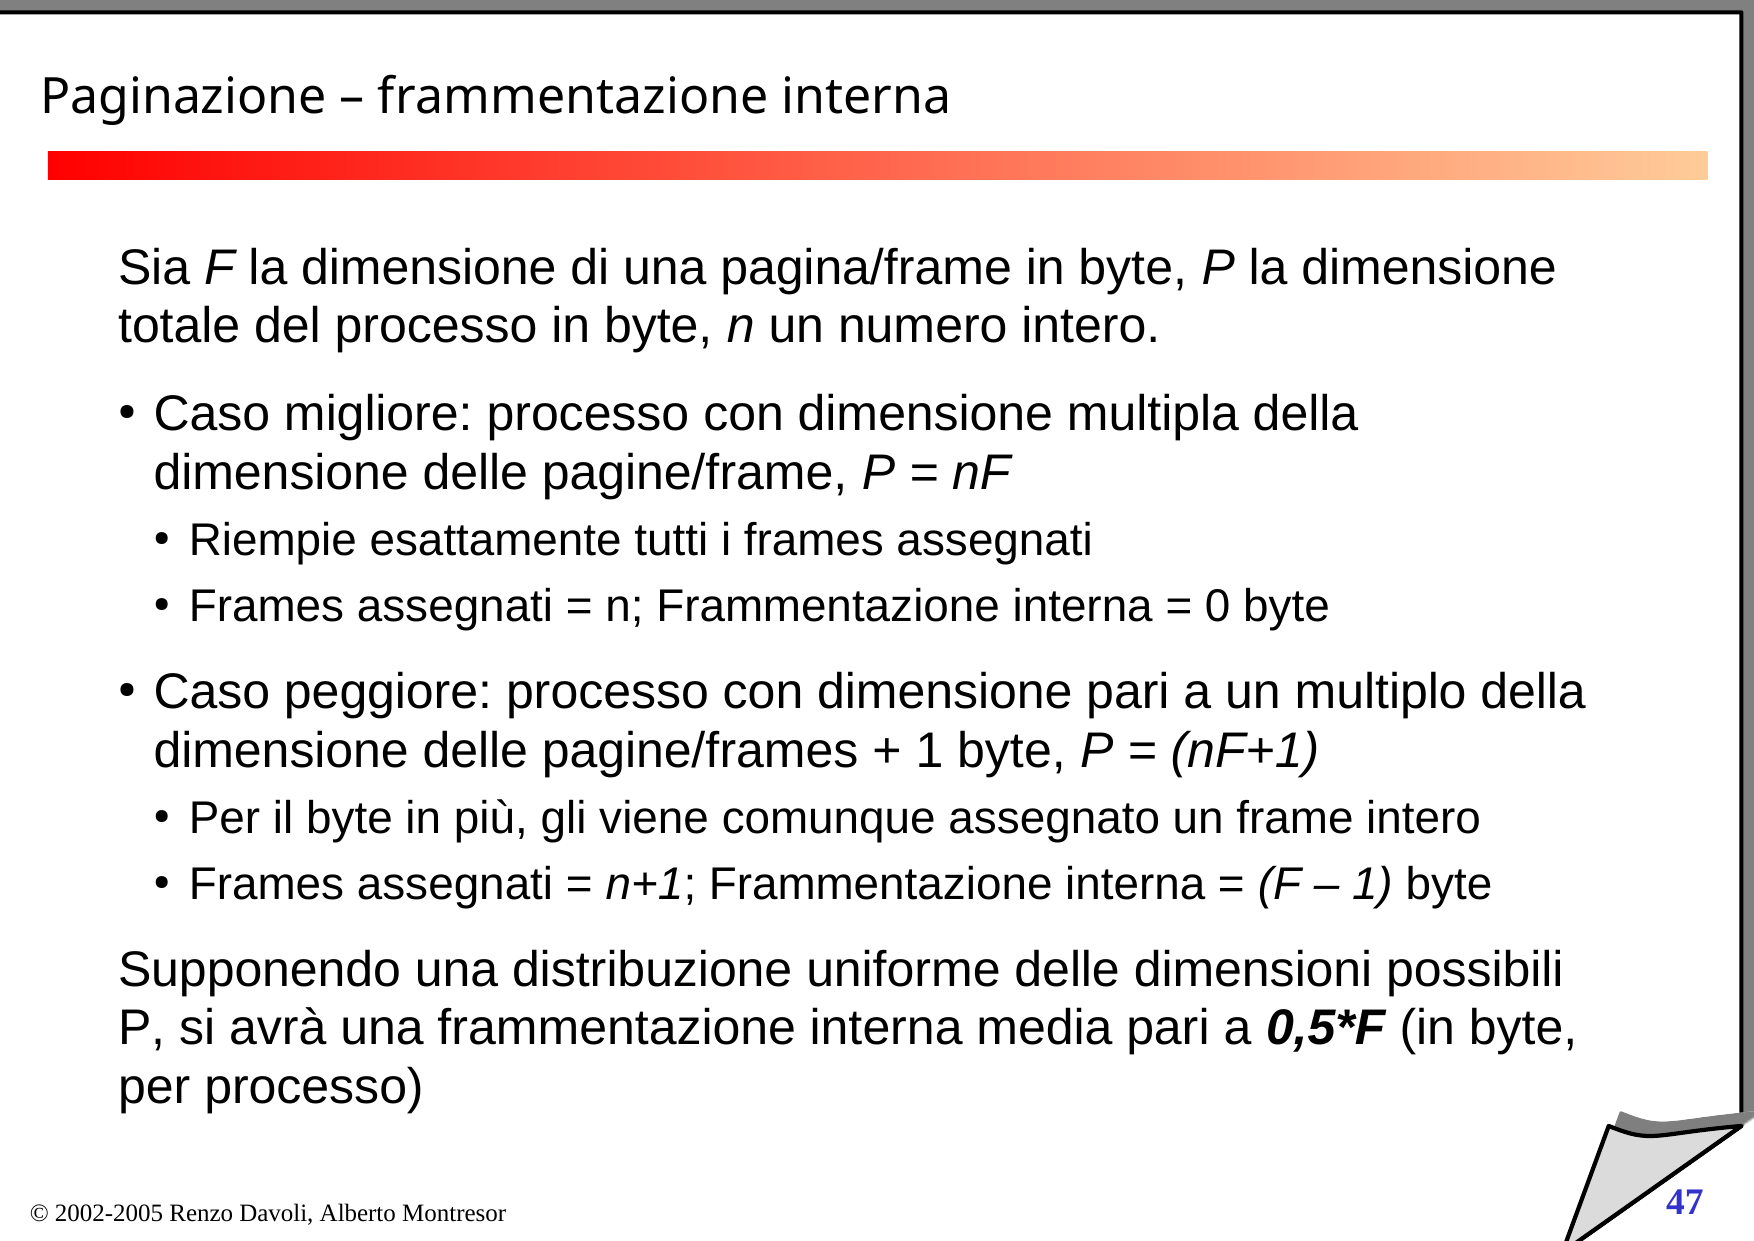

# Paginazione – frammentazione interna
Sia F la dimensione di una pagina/frame in byte, P la dimensione totale del processo in byte, n un numero intero.
Caso migliore: processo con dimensione multipla della dimensione delle pagine/frame, P = nF
Riempie esattamente tutti i frames assegnati
Frames assegnati = n; Frammentazione interna = 0 byte
Caso peggiore: processo con dimensione pari a un multiplo della dimensione delle pagine/frames + 1 byte, P = (nF+1)
Per il byte in più, gli viene comunque assegnato un frame intero
Frames assegnati = n+1; Frammentazione interna = (F – 1) byte
Supponendo una distribuzione uniforme delle dimensioni possibili P, si avrà una frammentazione interna media pari a 0,5*F (in byte, per processo)